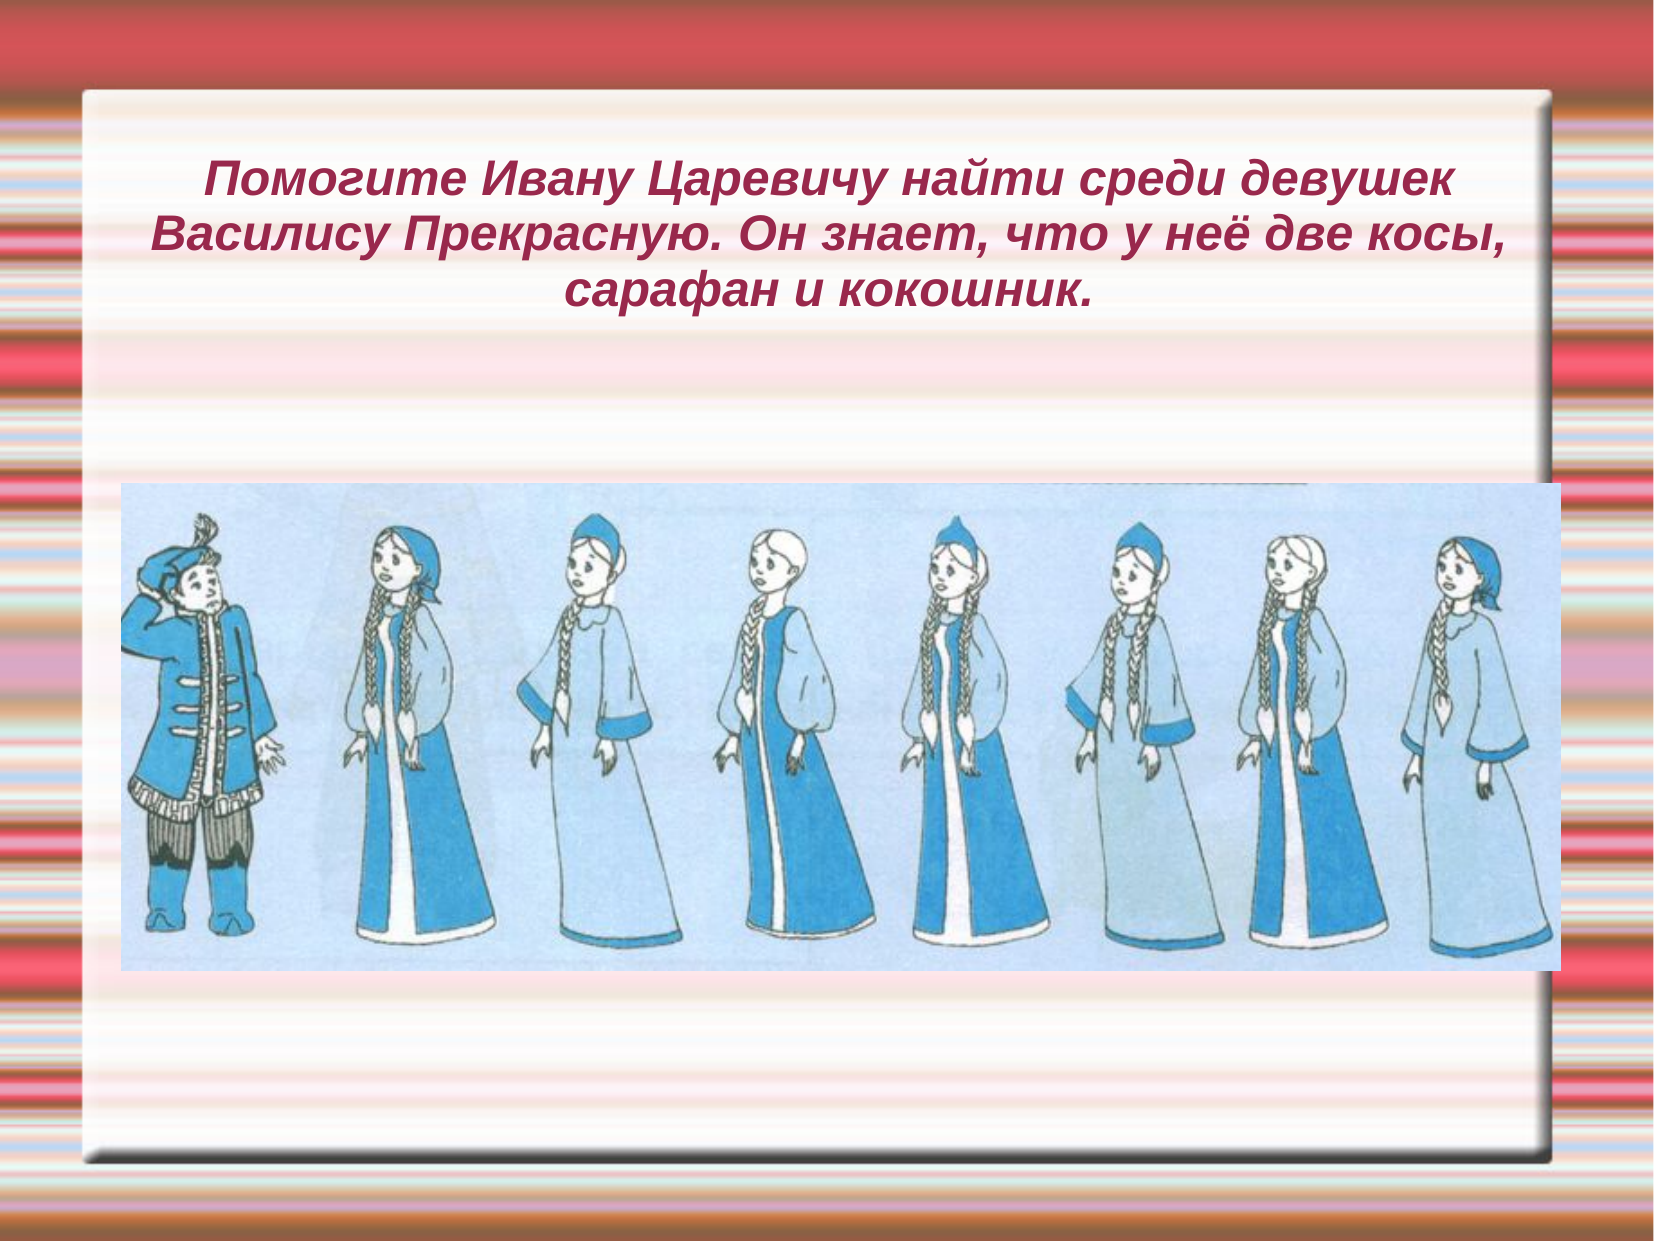

# Помогите Ивану Царевичу найти среди девушек Василису Прекрасную. Он знает, что у неё две косы, сарафан и кокошник.